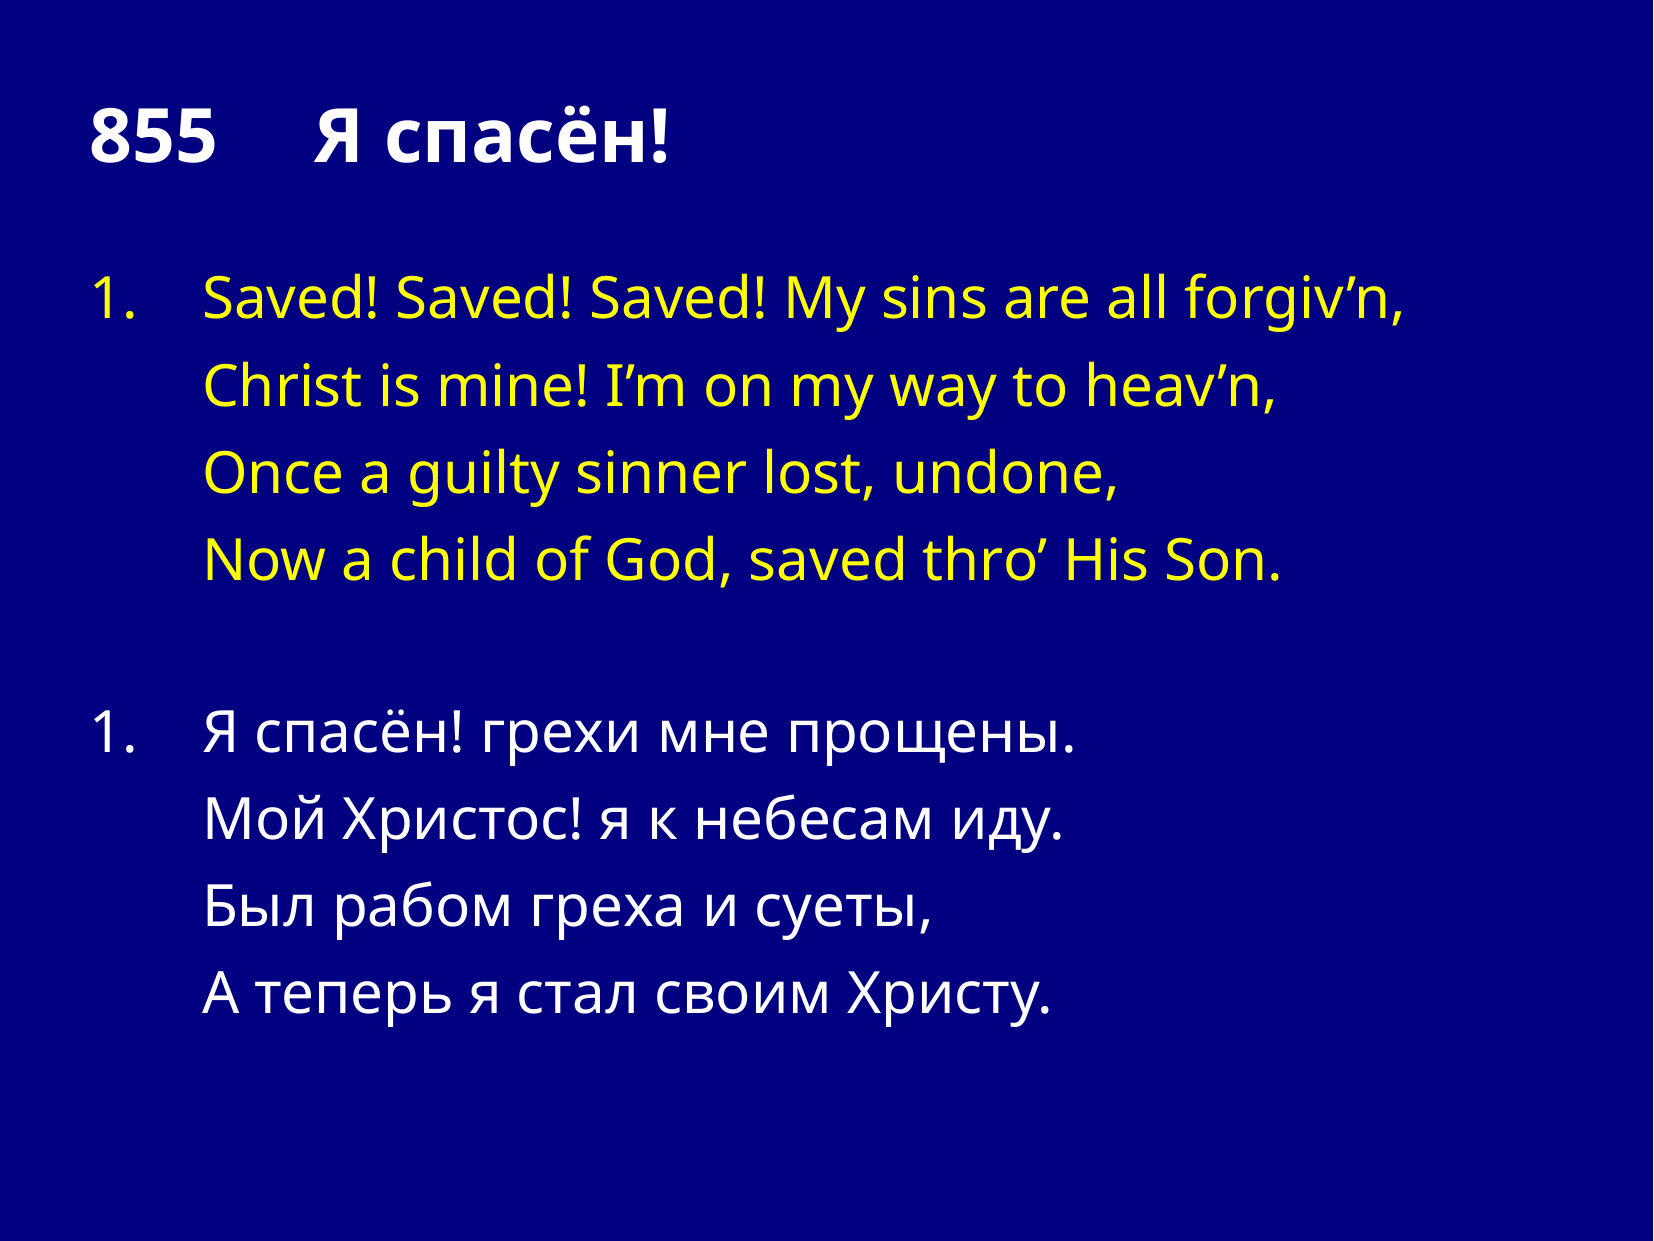

1.	Saved! Saved! Saved! My sins are all forgiv’n,
	Christ is mine! I’m on my way to heav’n,
	Once a guilty sinner lost, undone,
	Now a child of God, saved thro’ His Son.
855	Я спасён!
1.	Я спасён! грехи мне прощены.
	Мой Христос! я к небесам иду.
	Был рабом греха и суеты,
	А теперь я стал своим Христу.